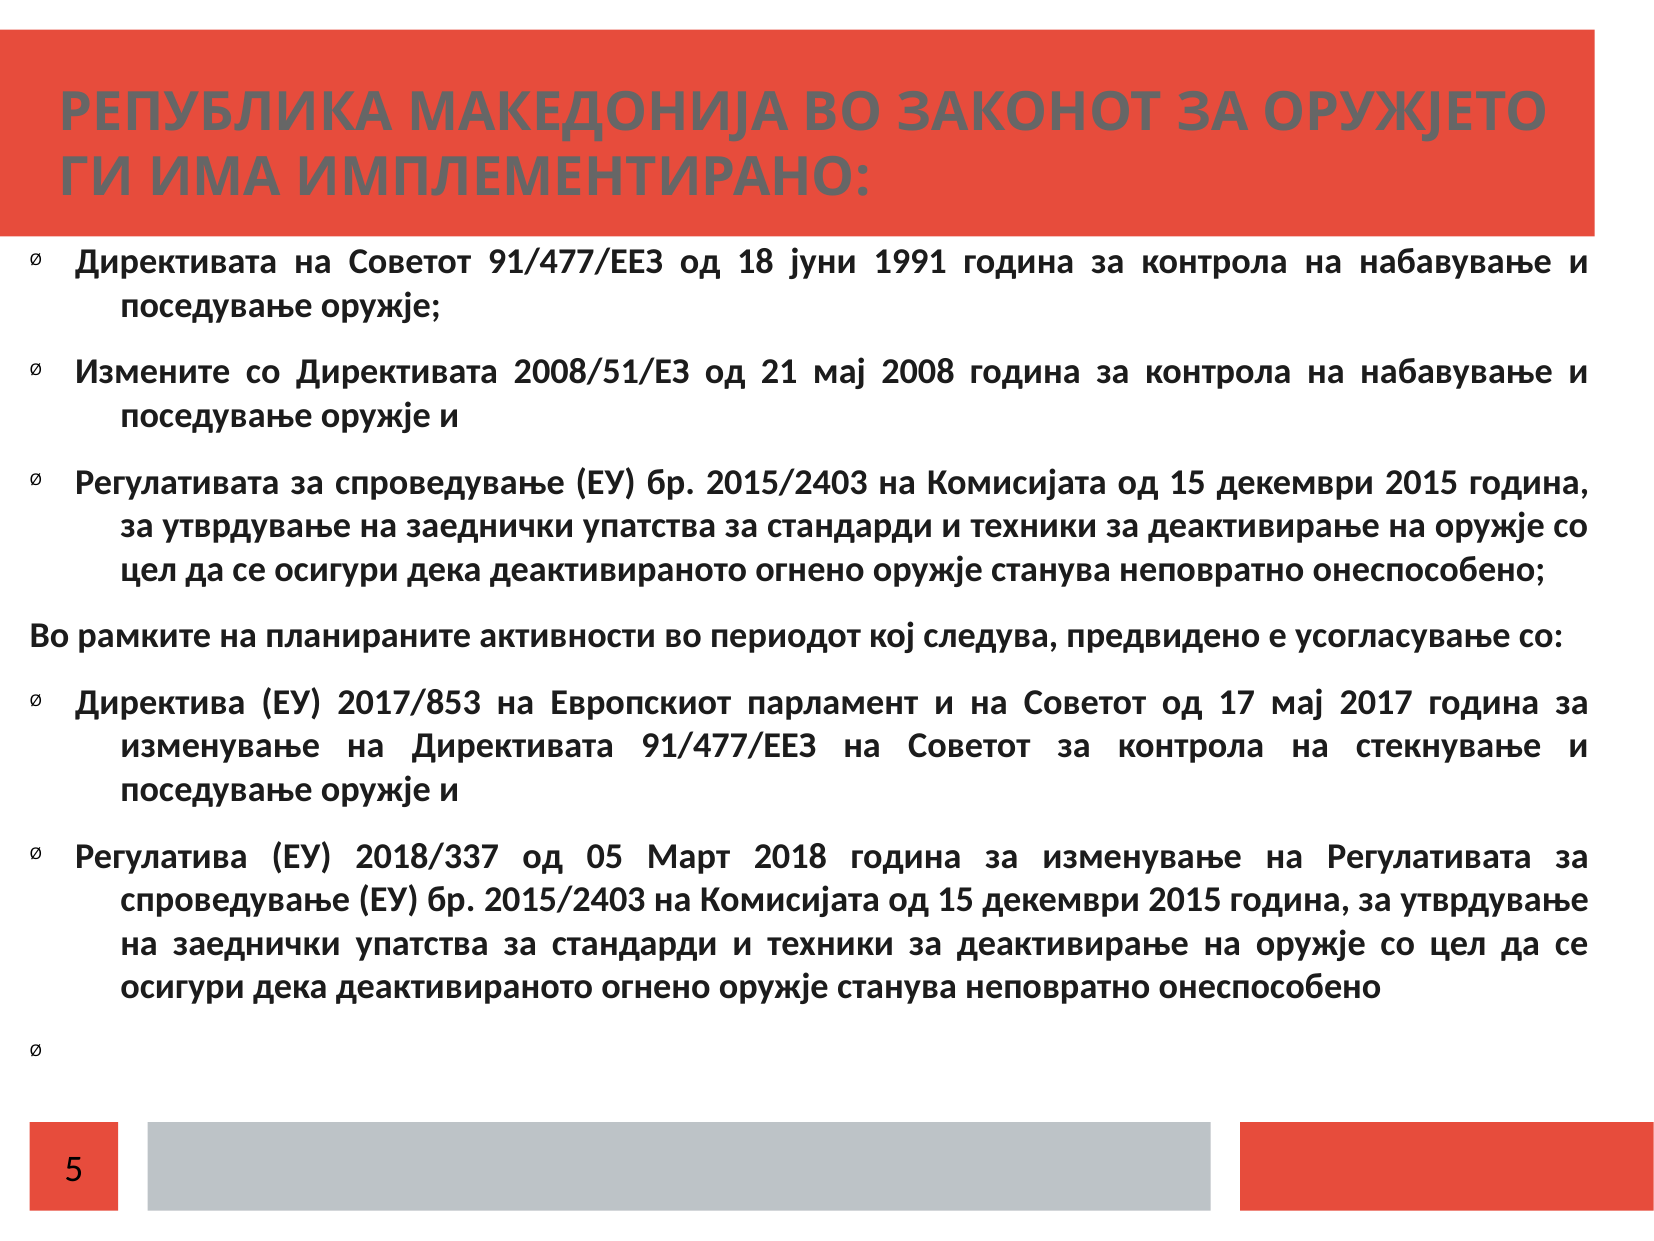

РЕПУБЛИКА МАКЕДОНИЈА ВО ЗАКОНОТ ЗА ОРУЖЈЕТО ГИ ИМА ИМПЛЕМЕНТИРАНО:
# Директивата на Советот 91/477/ЕЕЗ од 18 јуни 1991 година за контрола на набавување и поседување оружје;
Измените со Директивата 2008/51/ЕЗ од 21 мај 2008 година за контрола на набавување и поседување оружје и
Регулативата за спроведување (ЕУ) бр. 2015/2403 на Комисијата од 15 декември 2015 година, за утврдување на заеднички упатства за стандарди и техники за деактивирање на оружје со цел да се осигури дека деактивираното огнено оружје станува неповратно онеспособено;
Во рамките на планираните активности во периодот кој следува, предвидено е усогласување со:
Директива (ЕУ) 2017/853 на Европскиот парламент и на Советот од 17 мај 2017 година за изменување на Директивата 91/477/ЕЕЗ на Советот за контрола на стекнување и поседување оружје и
Регулатива (ЕУ) 2018/337 од 05 Март 2018 година за изменување на Регулативата за спроведување (ЕУ) бр. 2015/2403 на Комисијата од 15 декември 2015 година, за утврдување на заеднички упатства за стандарди и техники за деактивирање на оружје со цел да се осигури дека деактивираното огнено оружје станува неповратно онеспособено